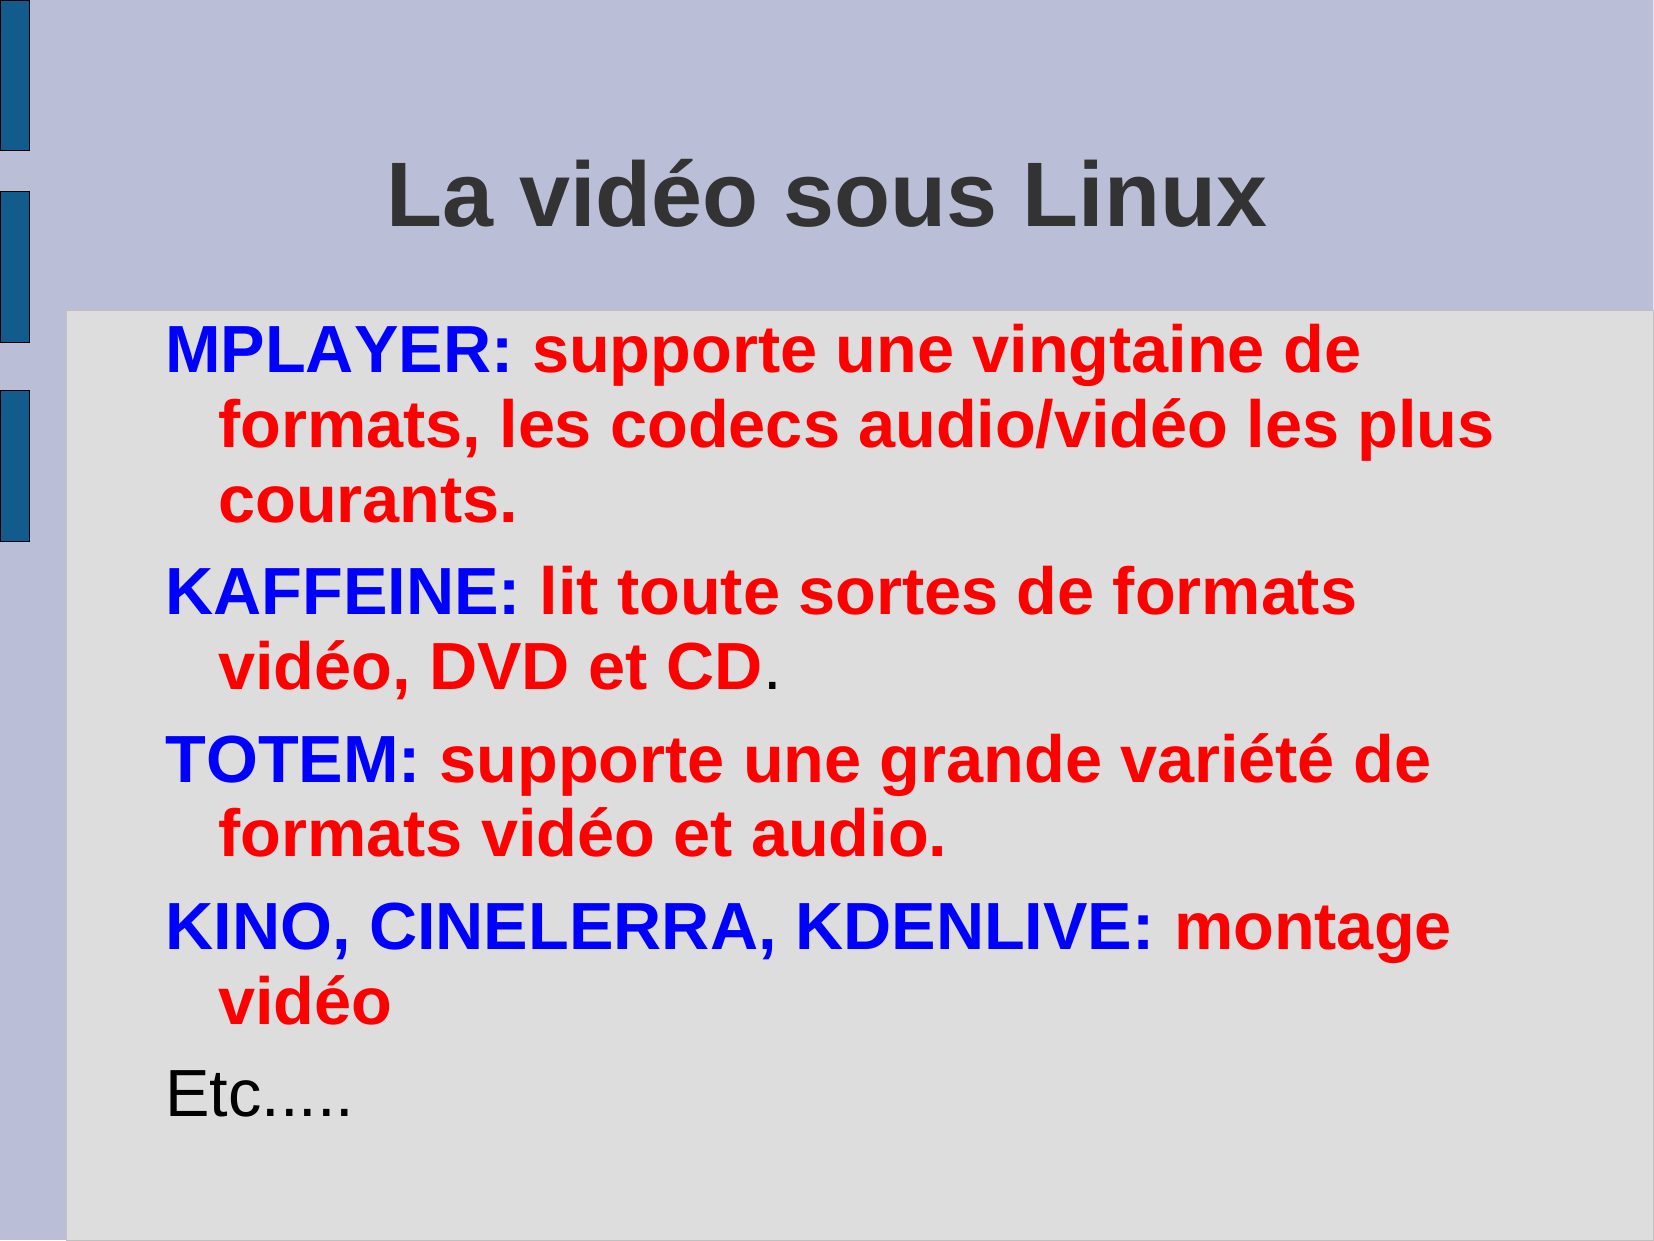

# La vidéo sous Linux
MPLAYER: supporte une vingtaine de formats, les codecs audio/vidéo les plus courants.
KAFFEINE: lit toute sortes de formats vidéo, DVD et CD.
TOTEM: supporte une grande variété de formats vidéo et audio.
KINO, CINELERRA, KDENLIVE: montage vidéo
Etc.....